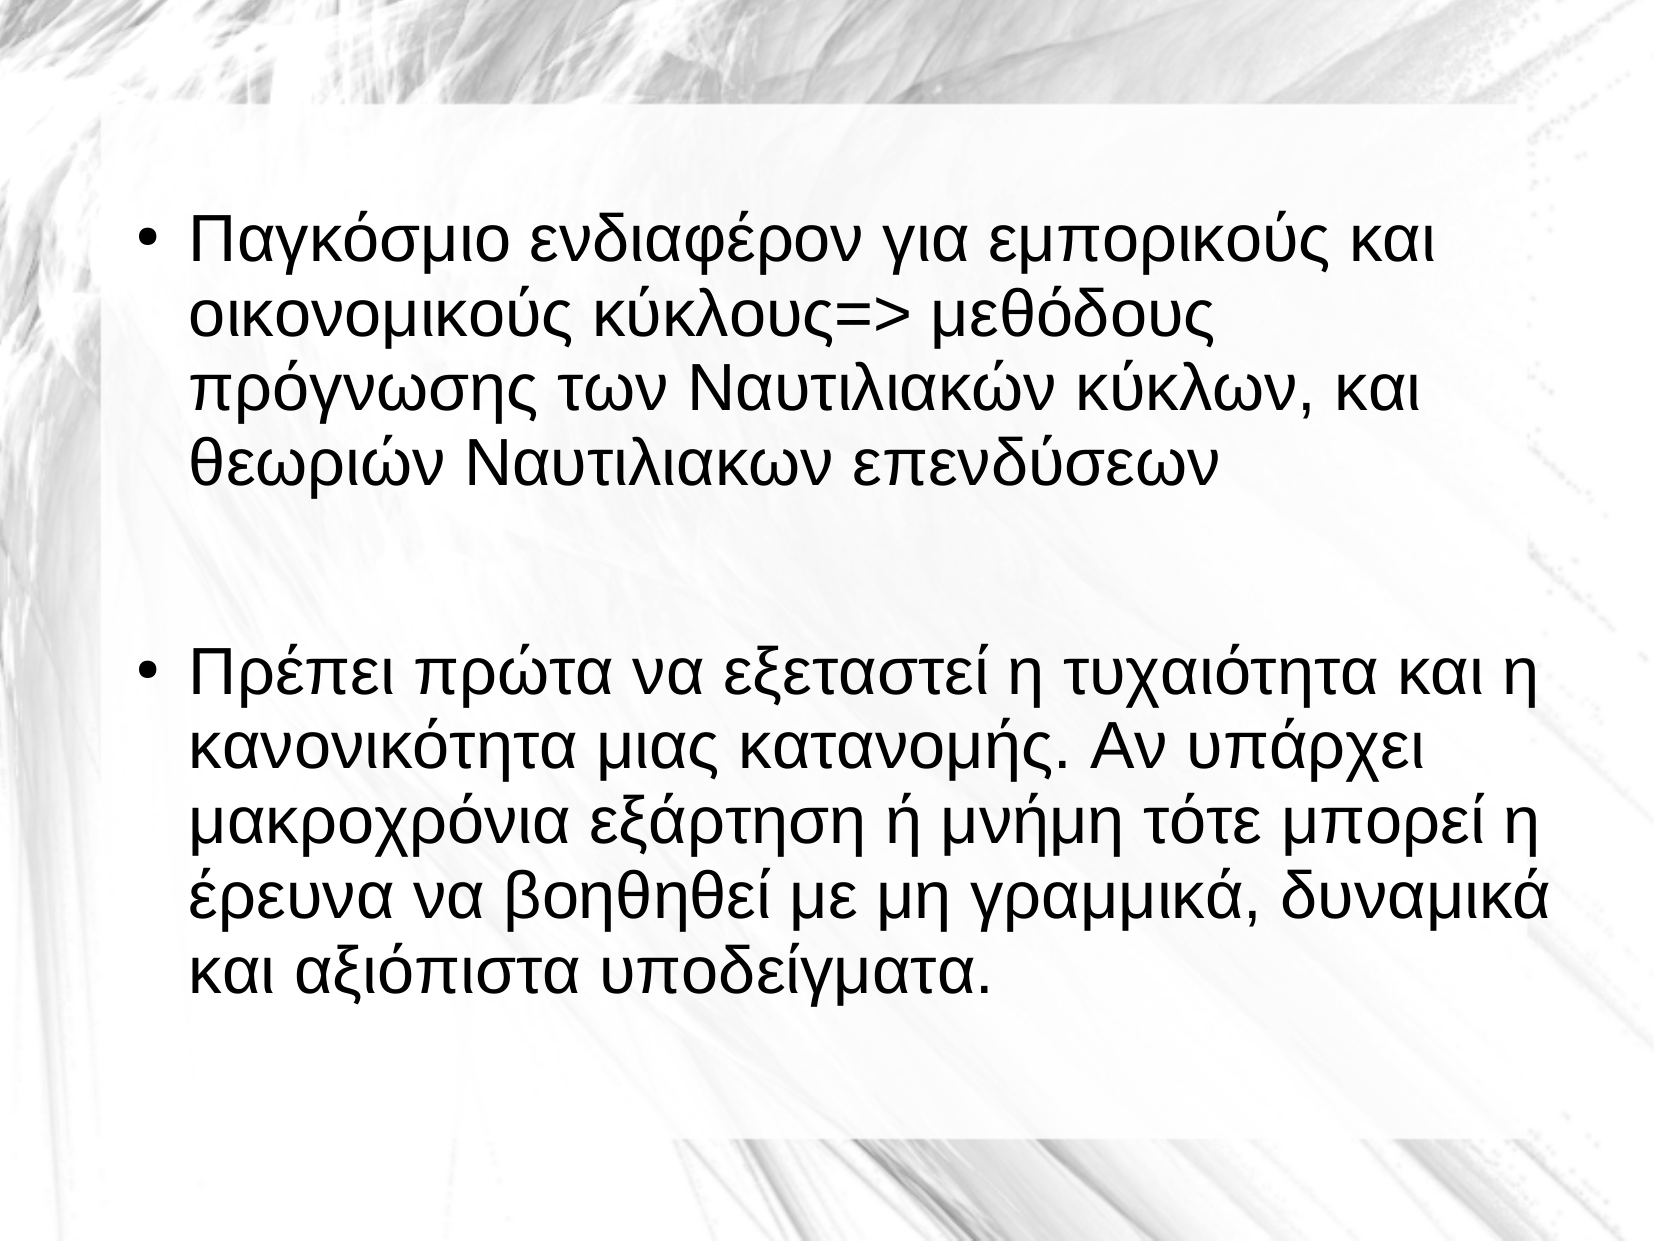

# Παγκόσμιο ενδιαφέρον για εμπορικούς και οικονομικούς κύκλους=> μεθόδους πρόγνωσης των Ναυτιλιακών κύκλων, και θεωριών Ναυτιλιακων επενδύσεων
Πρέπει πρώτα να εξεταστεί η τυχαιότητα και η κανονικότητα μιας κατανομής. Αν υπάρχει μακροχρόνια εξάρτηση ή μνήμη τότε μπορεί η έρευνα να βοηθηθεί με μη γραμμικά, δυναμικά και αξιόπιστα υποδείγματα.